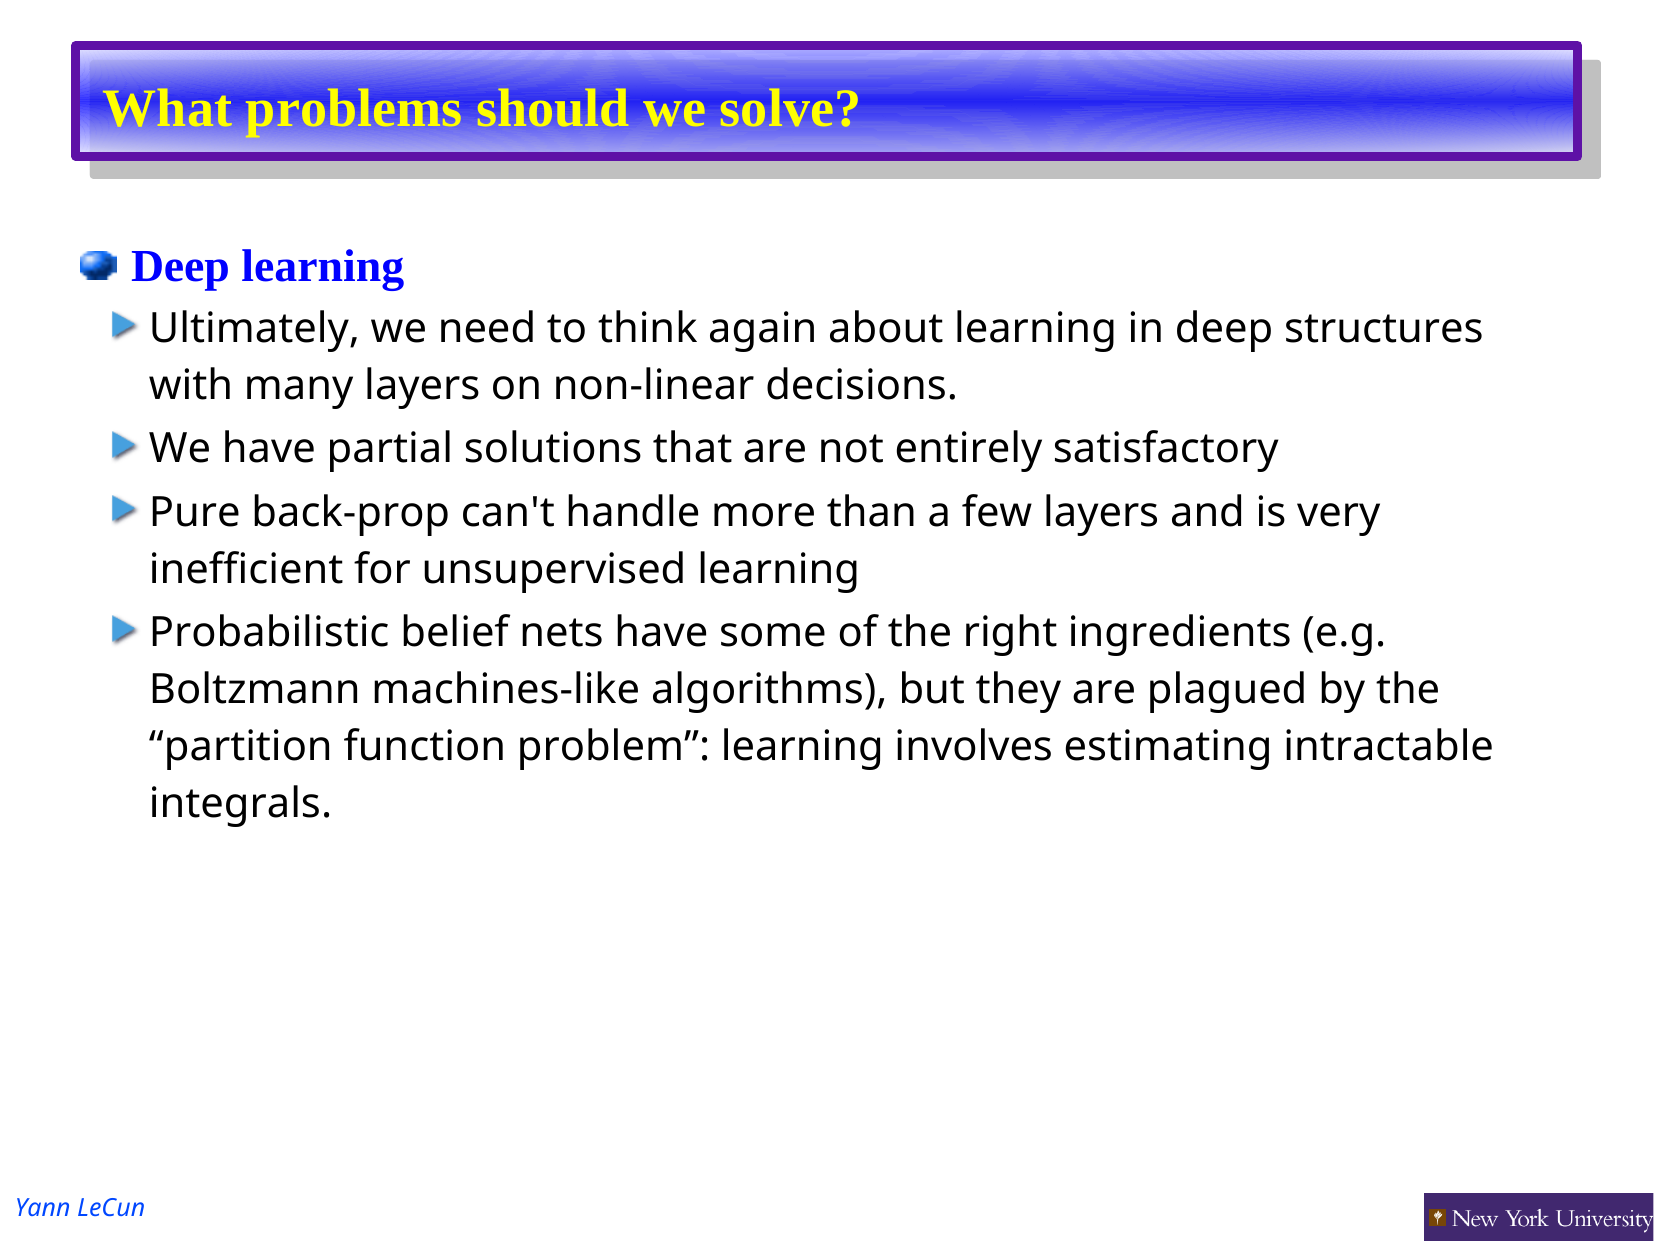

# What problems should we solve?
Deep learning
Ultimately, we need to think again about learning in deep structures with many layers on non-linear decisions.
We have partial solutions that are not entirely satisfactory
Pure back-prop can't handle more than a few layers and is very inefficient for unsupervised learning
Probabilistic belief nets have some of the right ingredients (e.g. Boltzmann machines-like algorithms), but they are plagued by the “partition function problem”: learning involves estimating intractable integrals.